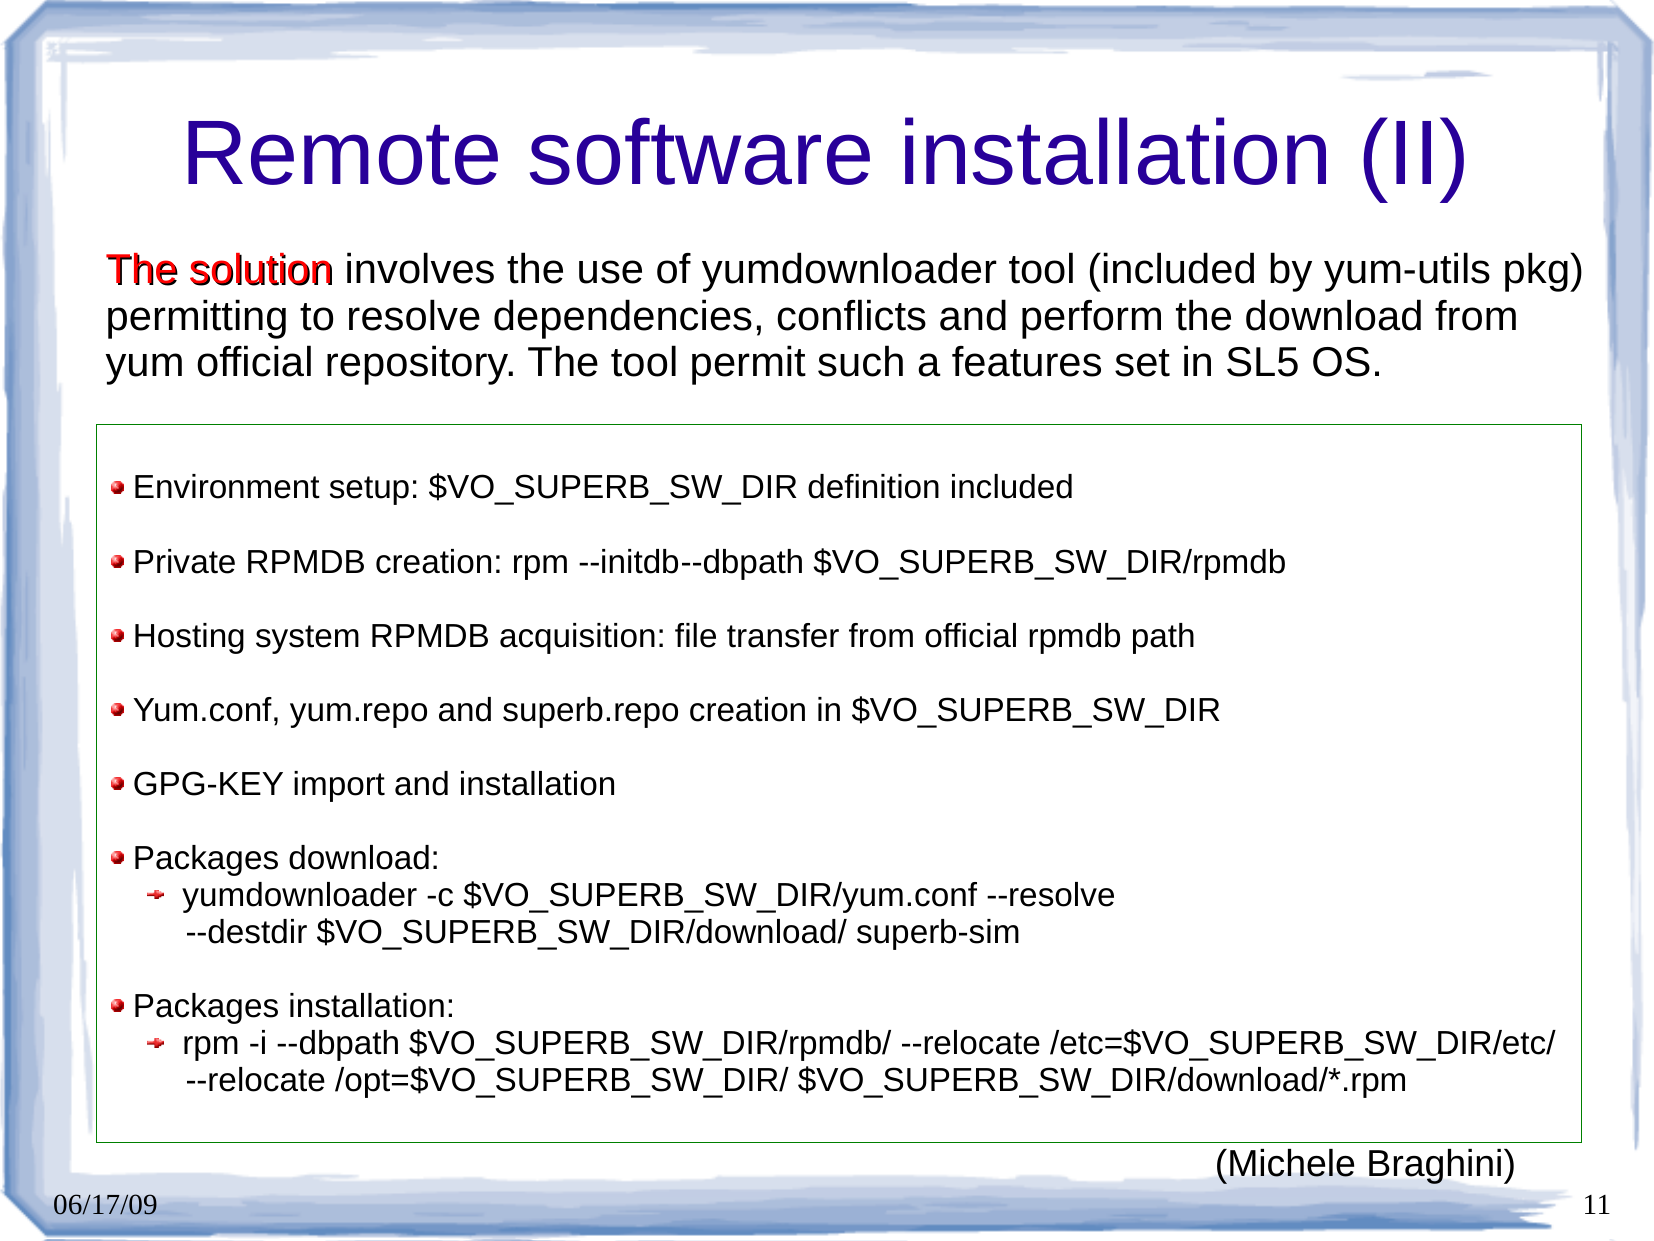

# Remote software installation (II)
The solution involves the use of yumdownloader tool (included by yum-utils pkg)
permitting to resolve dependencies, conflicts and perform the download from
yum official repository. The tool permit such a features set in SL5 OS.
 Environment setup: $VO_SUPERB_SW_DIR definition included
 Private RPMDB creation: rpm --initdb--dbpath $VO_SUPERB_SW_DIR/rpmdb
 Hosting system RPMDB acquisition: file transfer from official rpmdb path
 Yum.conf, yum.repo and superb.repo creation in $VO_SUPERB_SW_DIR
 GPG-KEY import and installation
 Packages download:
yumdownloader -c $VO_SUPERB_SW_DIR/yum.conf --resolve
 --destdir $VO_SUPERB_SW_DIR/download/ superb-sim
 Packages installation:
rpm -i --dbpath $VO_SUPERB_SW_DIR/rpmdb/ --relocate /etc=$VO_SUPERB_SW_DIR/etc/
 --relocate /opt=$VO_SUPERB_SW_DIR/ $VO_SUPERB_SW_DIR/download/*.rpm
(Michele Braghini)
06/17/09
11